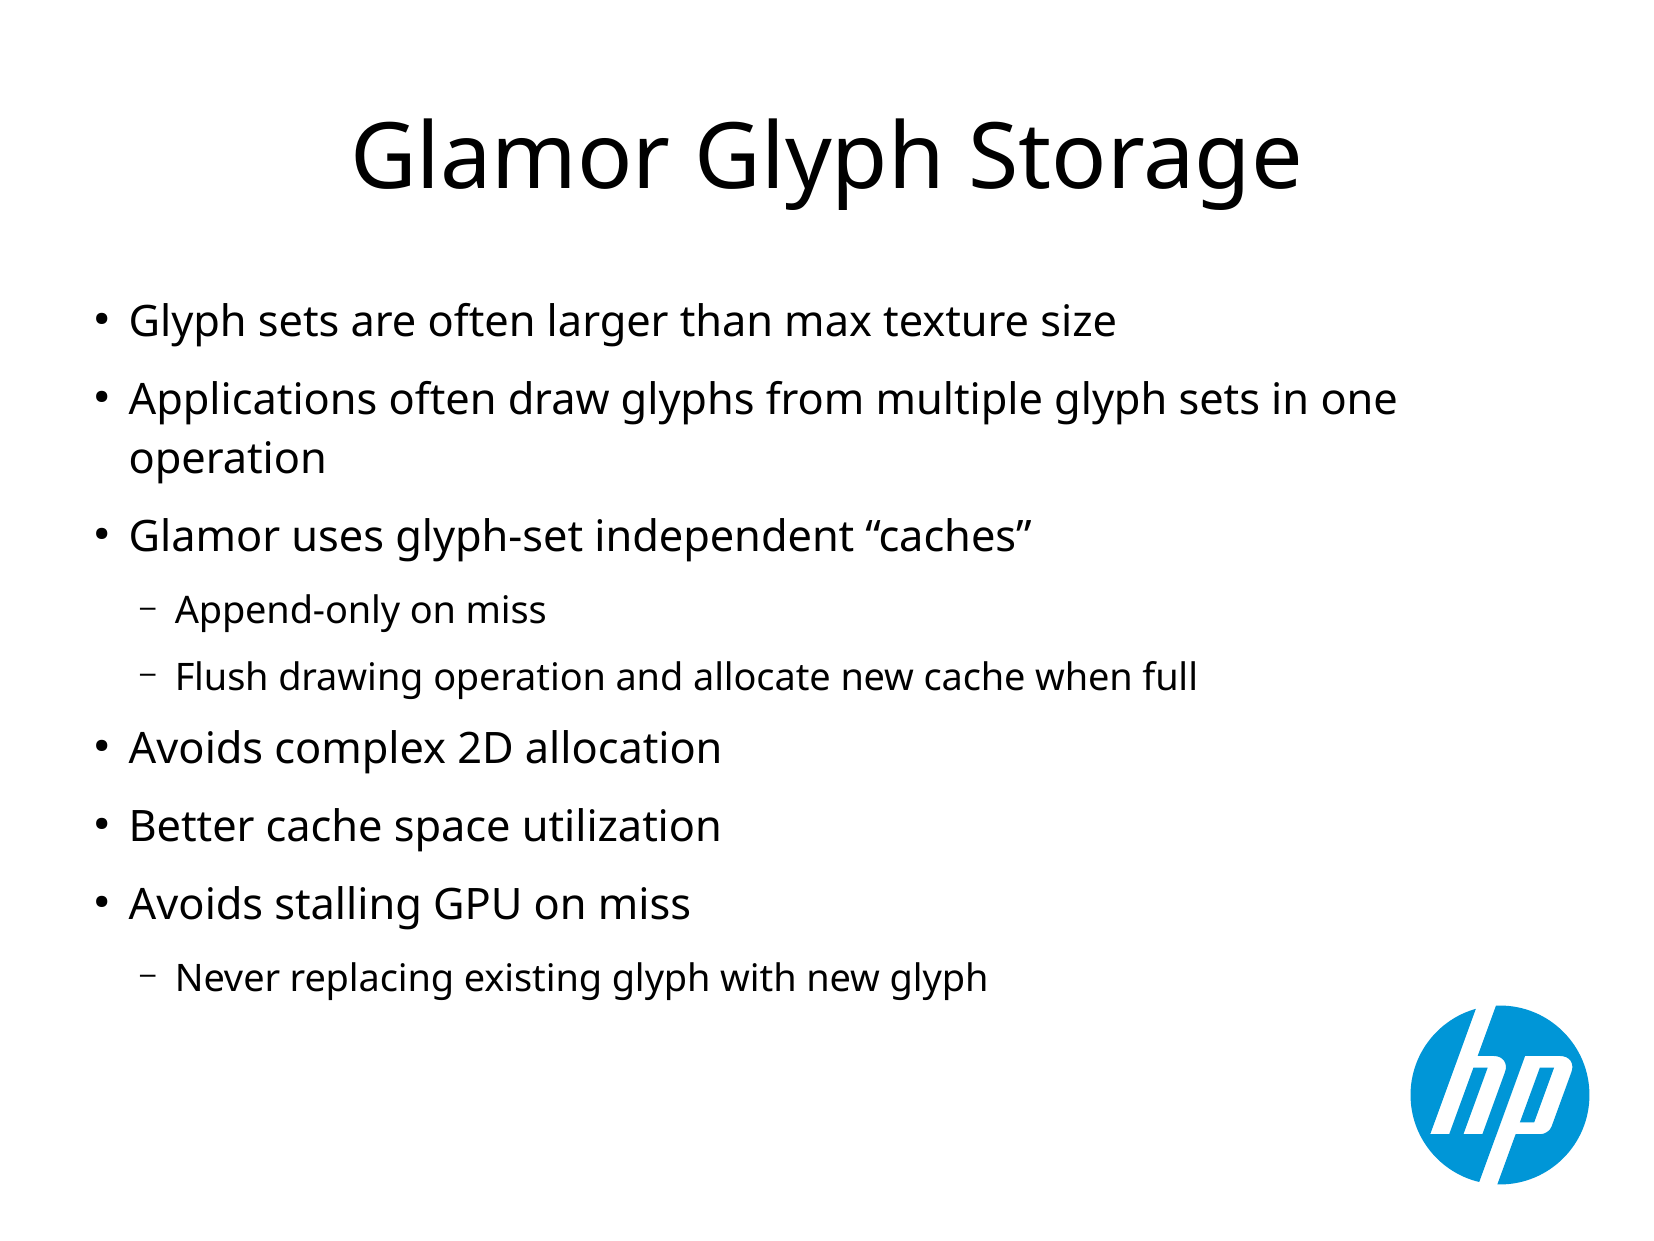

# Glamor Glyph Storage
Glyph sets are often larger than max texture size
Applications often draw glyphs from multiple glyph sets in one operation
Glamor uses glyph-set independent “caches”
Append-only on miss
Flush drawing operation and allocate new cache when full
Avoids complex 2D allocation
Better cache space utilization
Avoids stalling GPU on miss
Never replacing existing glyph with new glyph